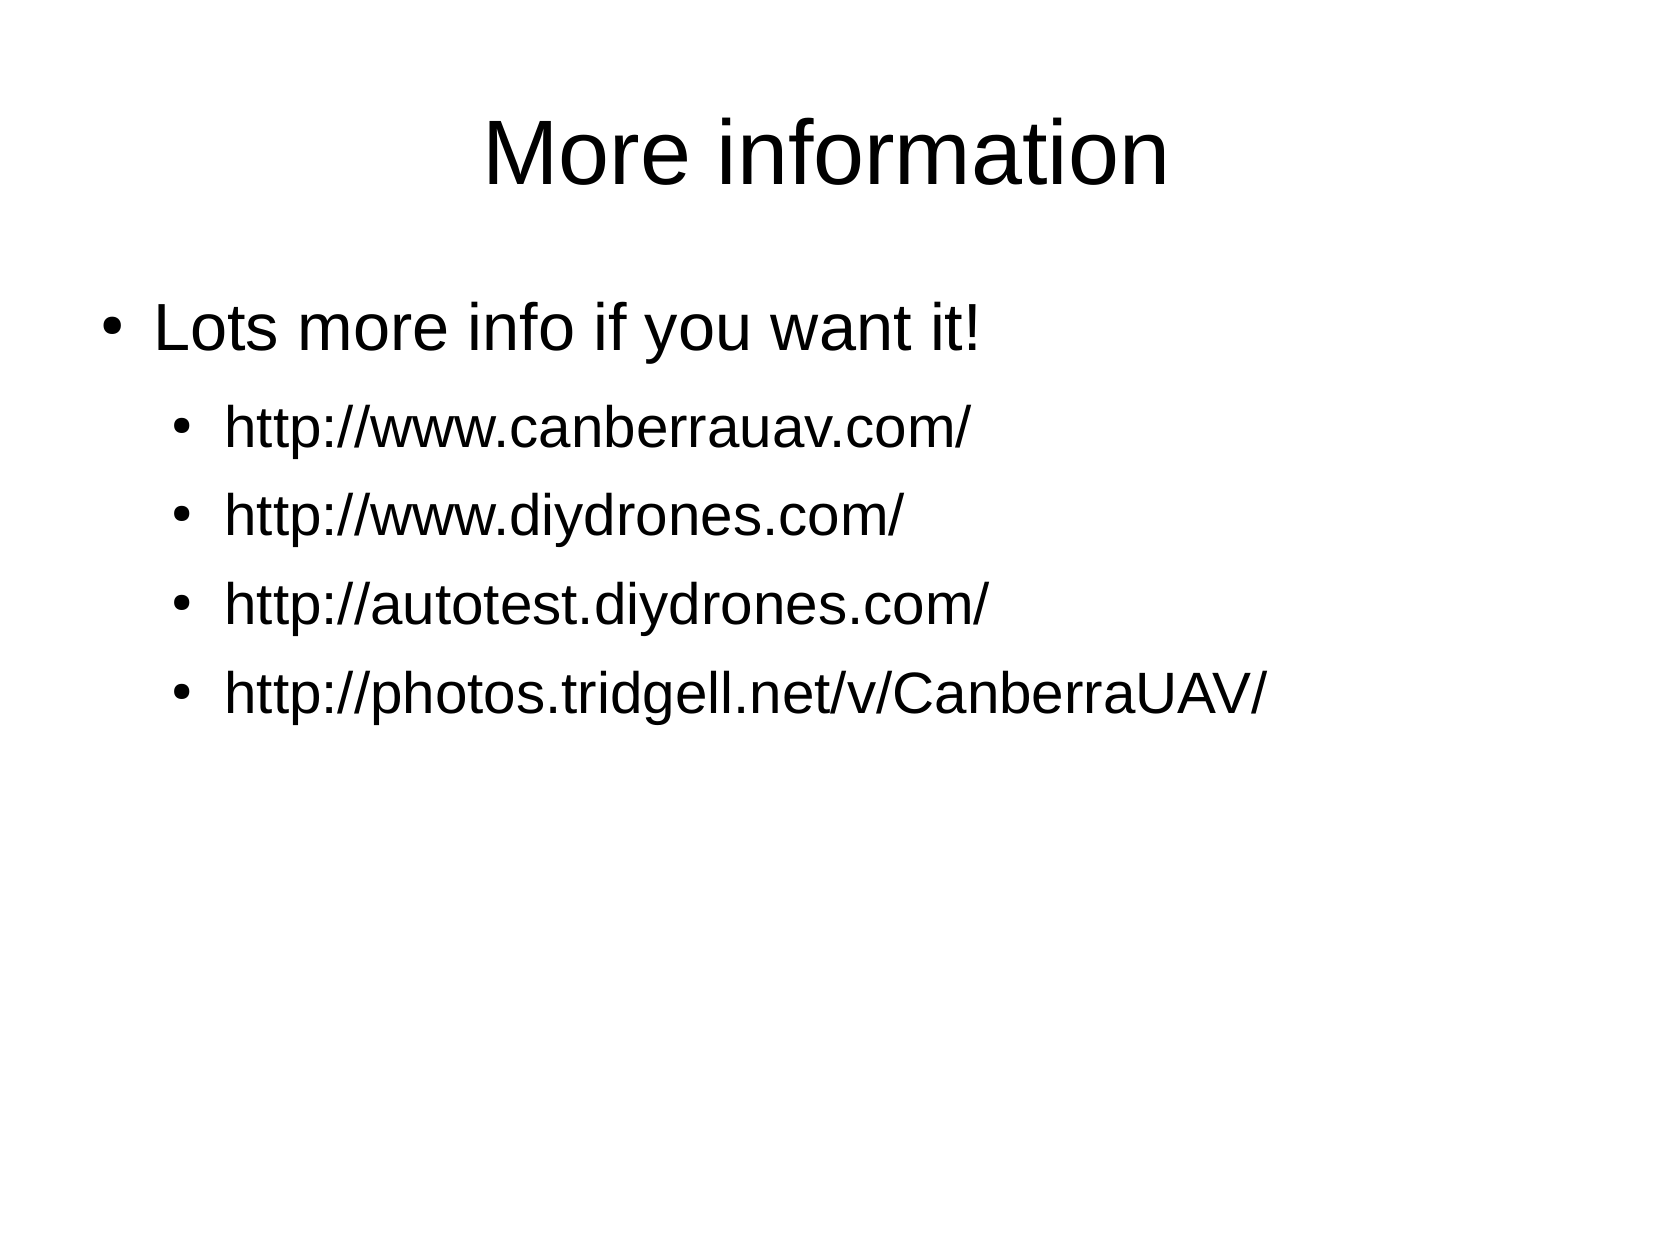

# More information
Lots more info if you want it!
http://www.canberrauav.com/
http://www.diydrones.com/
http://autotest.diydrones.com/
http://photos.tridgell.net/v/CanberraUAV/